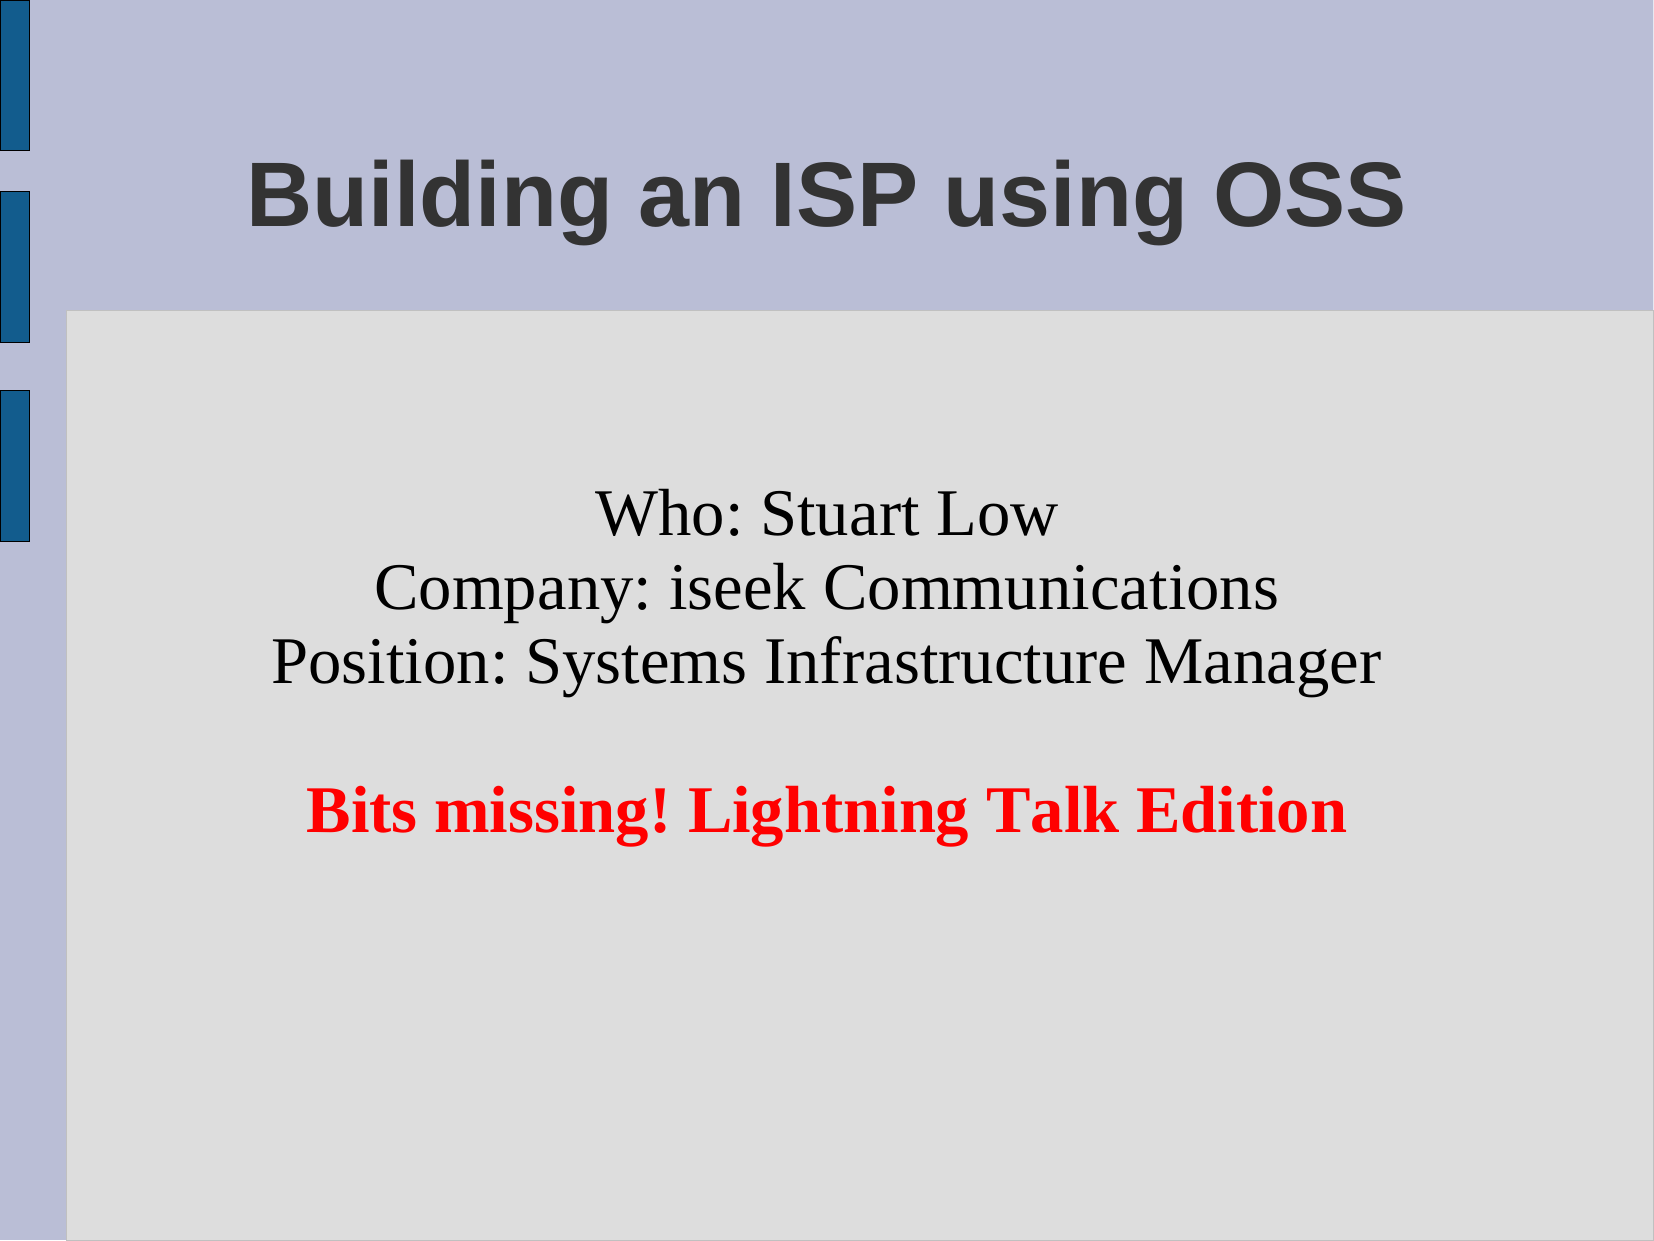

# Building an ISP using OSS
Who: Stuart Low
Company: iseek Communications
Position: Systems Infrastructure Manager
Bits missing! Lightning Talk Edition